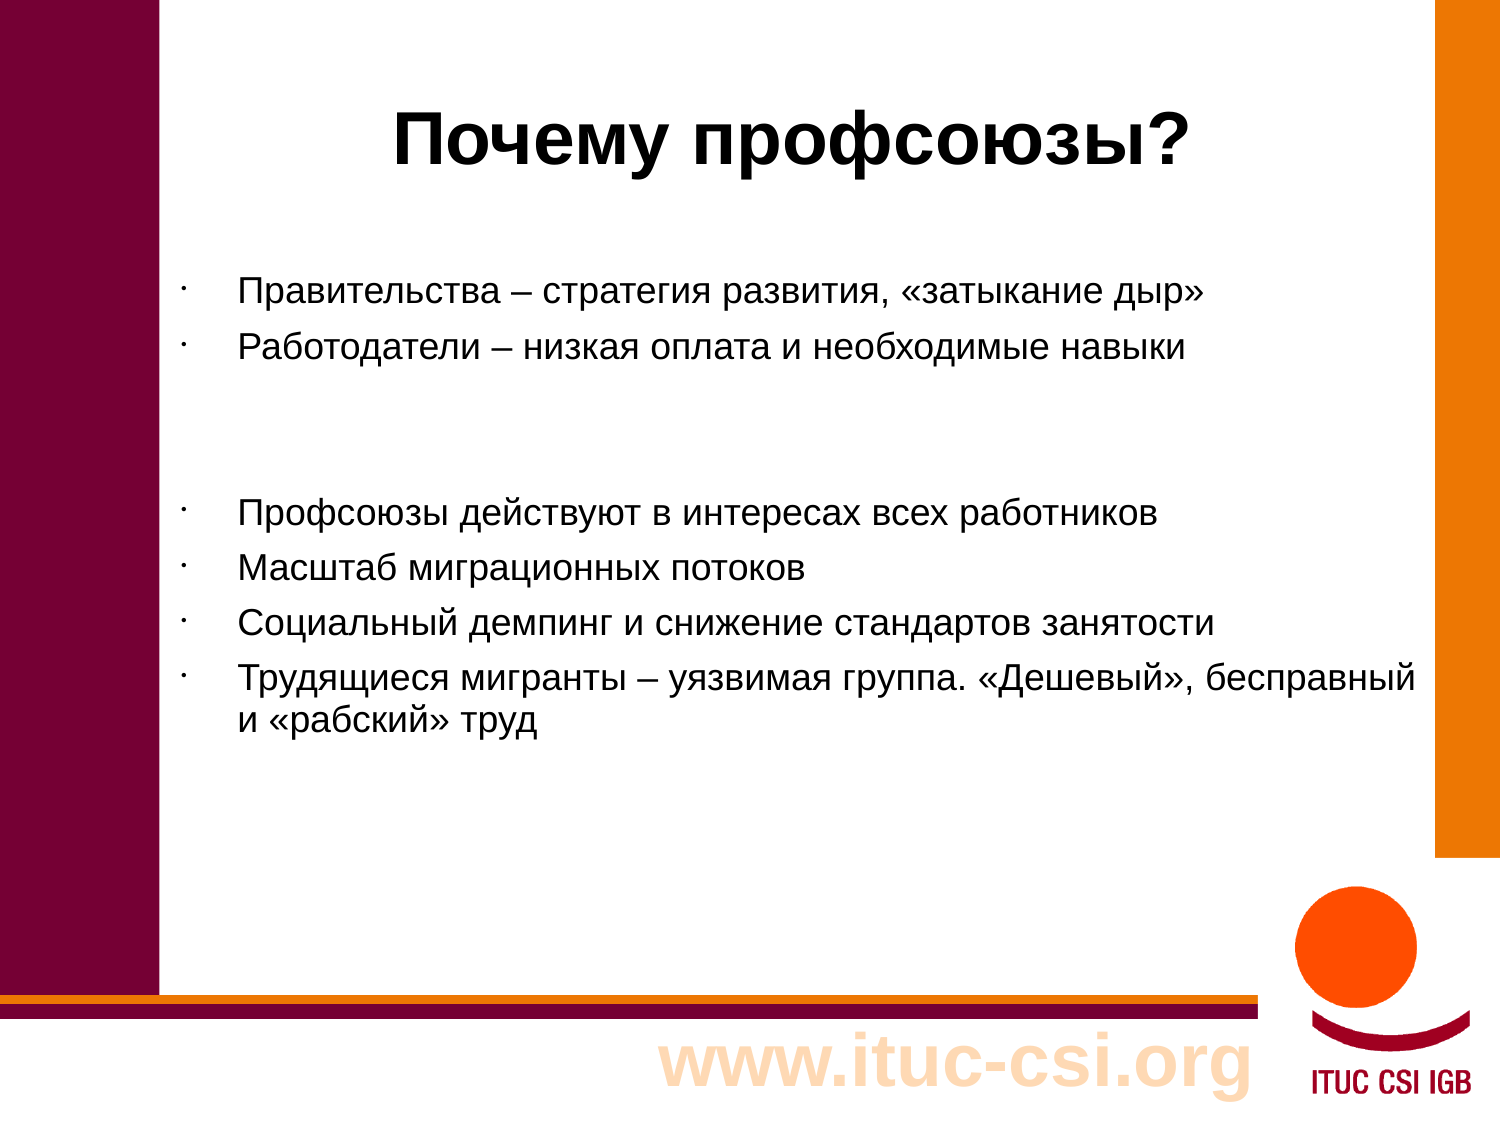

# Почему профсоюзы?
Правительства – стратегия развития, «затыкание дыр»
Работодатели – низкая оплата и необходимые навыки
Профсоюзы действуют в интересах всех работников
Масштаб миграционных потоков
Социальный демпинг и снижение стандартов занятости
Трудящиеся мигранты – уязвимая группа. «Дешевый», бесправный и «рабский» труд
www.ituc-csi.org